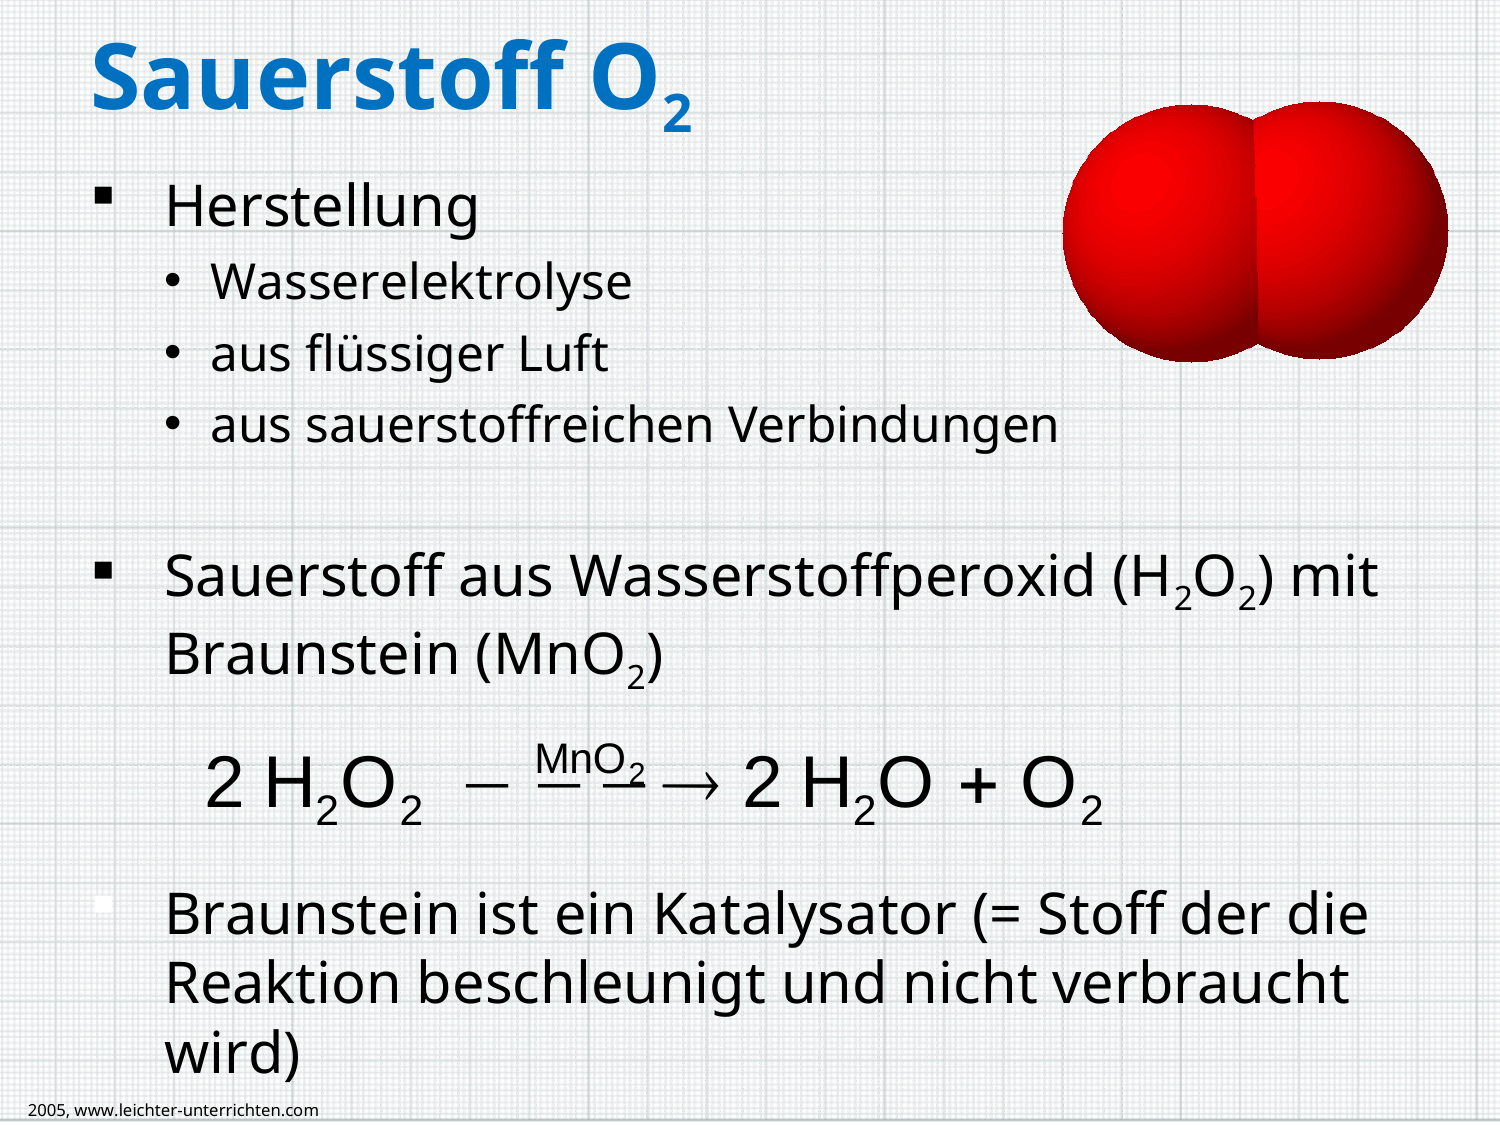

# Sauerstoff O2
Herstellung
Wasserelektrolyse
aus flüssiger Luft
aus sauerstoffreichen Verbindungen
Sauerstoff aus Wasserstoffperoxid (H2O2) mit Braunstein (MnO2)
Braunstein ist ein Katalysator (= Stoff der die Reaktion beschleunigt und nicht verbraucht wird)